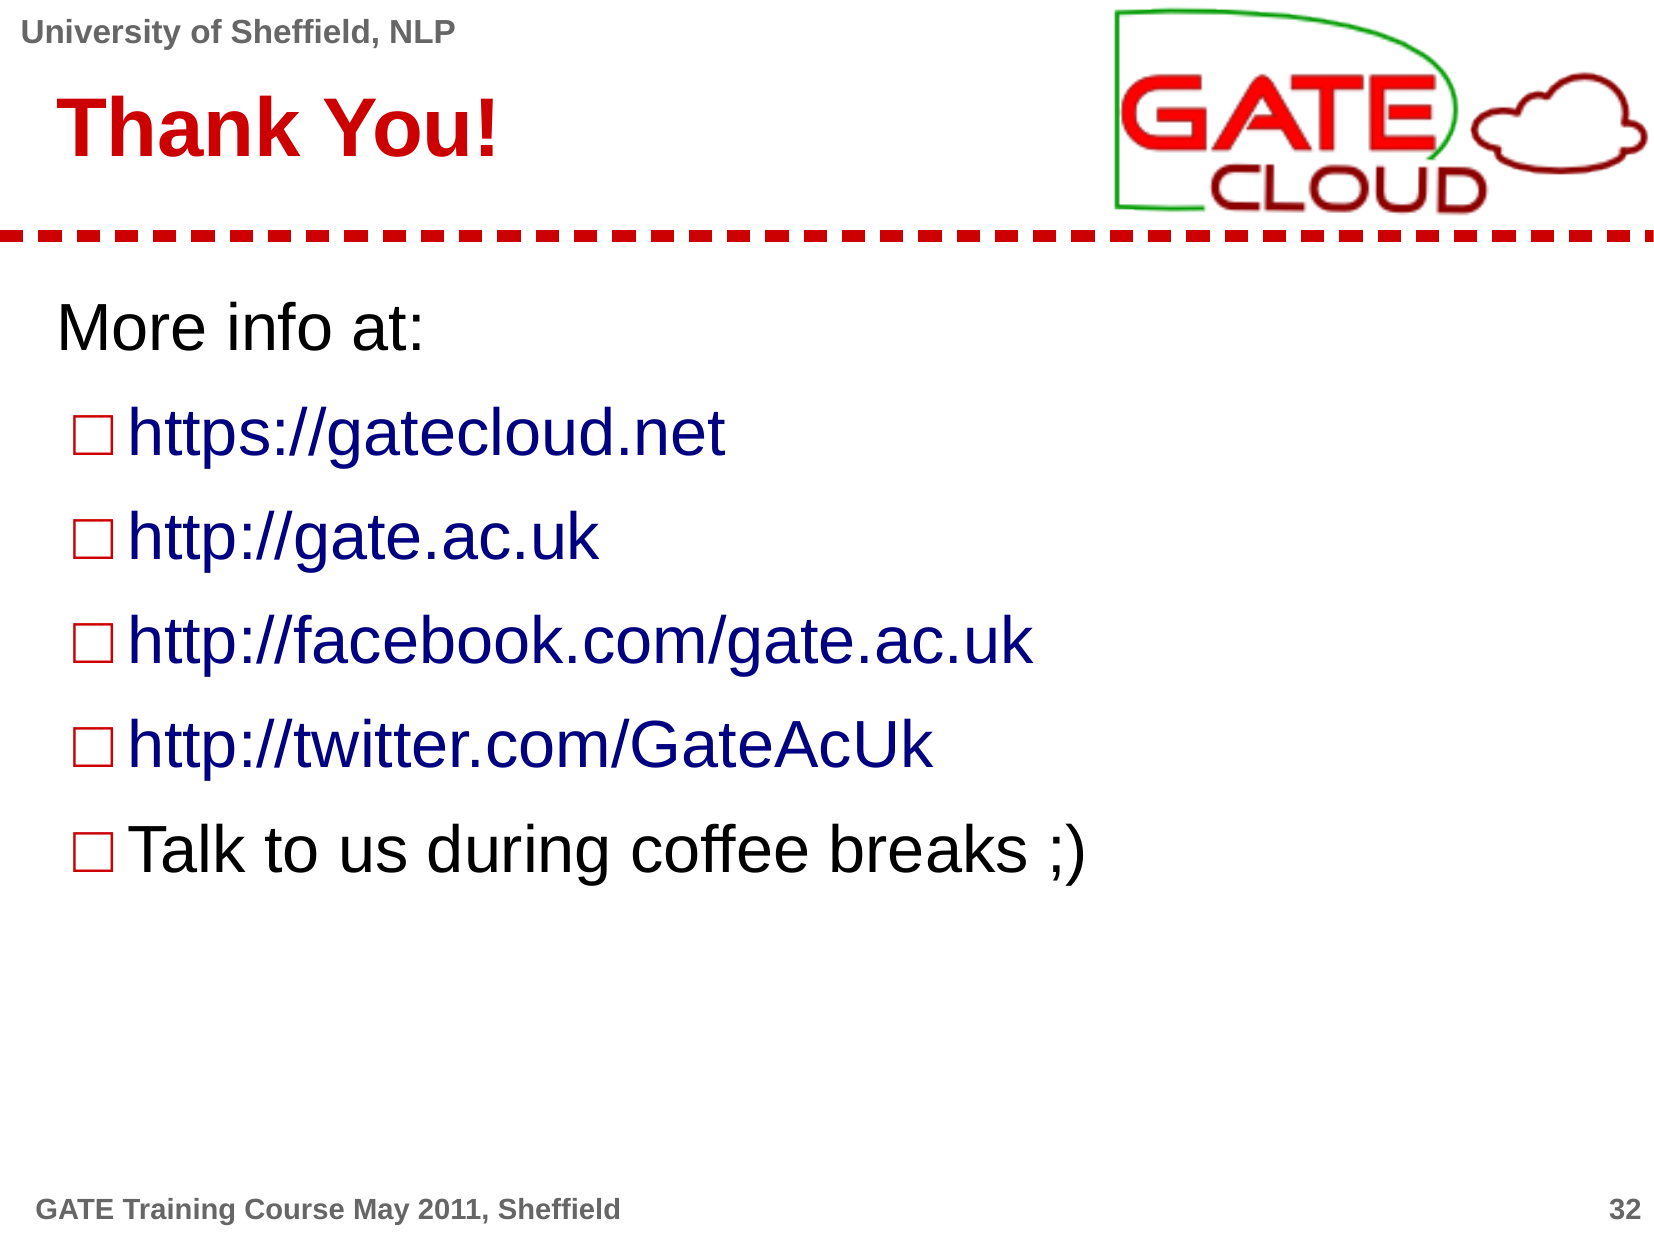

# Thank You!
More info at:
https://gatecloud.net
http://gate.ac.uk
http://facebook.com/gate.ac.uk
http://twitter.com/GateAcUk
Talk to us during coffee breaks ;)
GATE Training Course May 2011, Sheffield
32